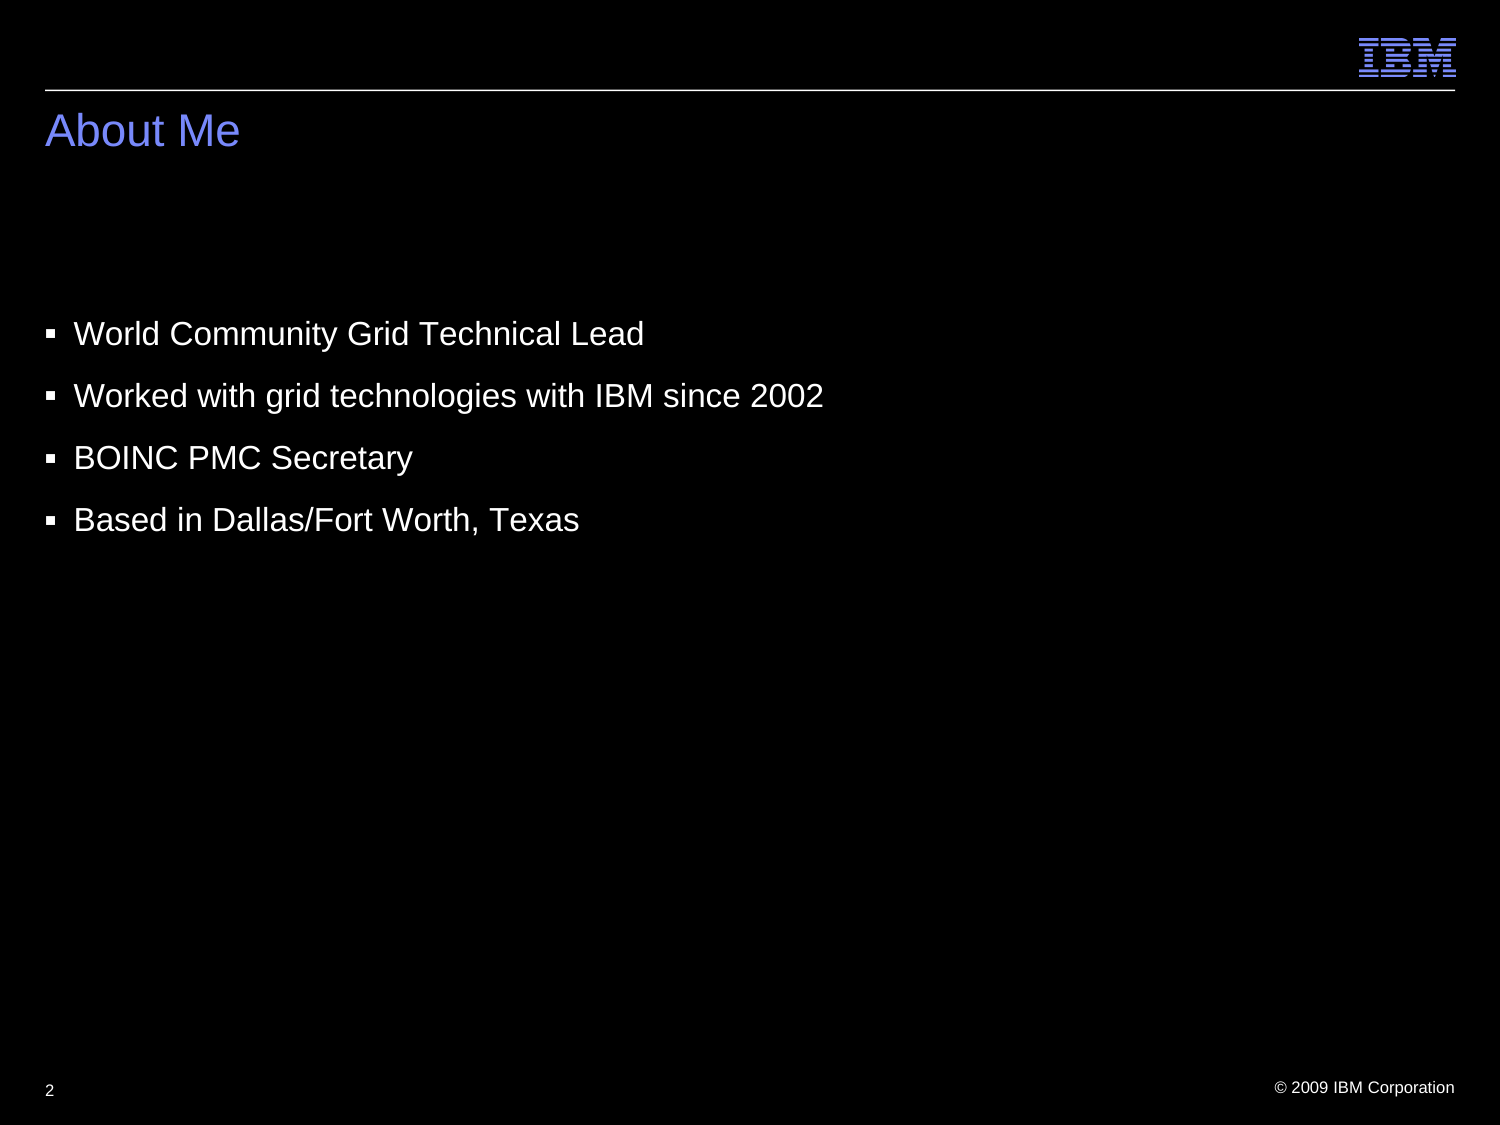

# About Me
World Community Grid Technical Lead
Worked with grid technologies with IBM since 2002
BOINC PMC Secretary
Based in Dallas/Fort Worth, Texas
2